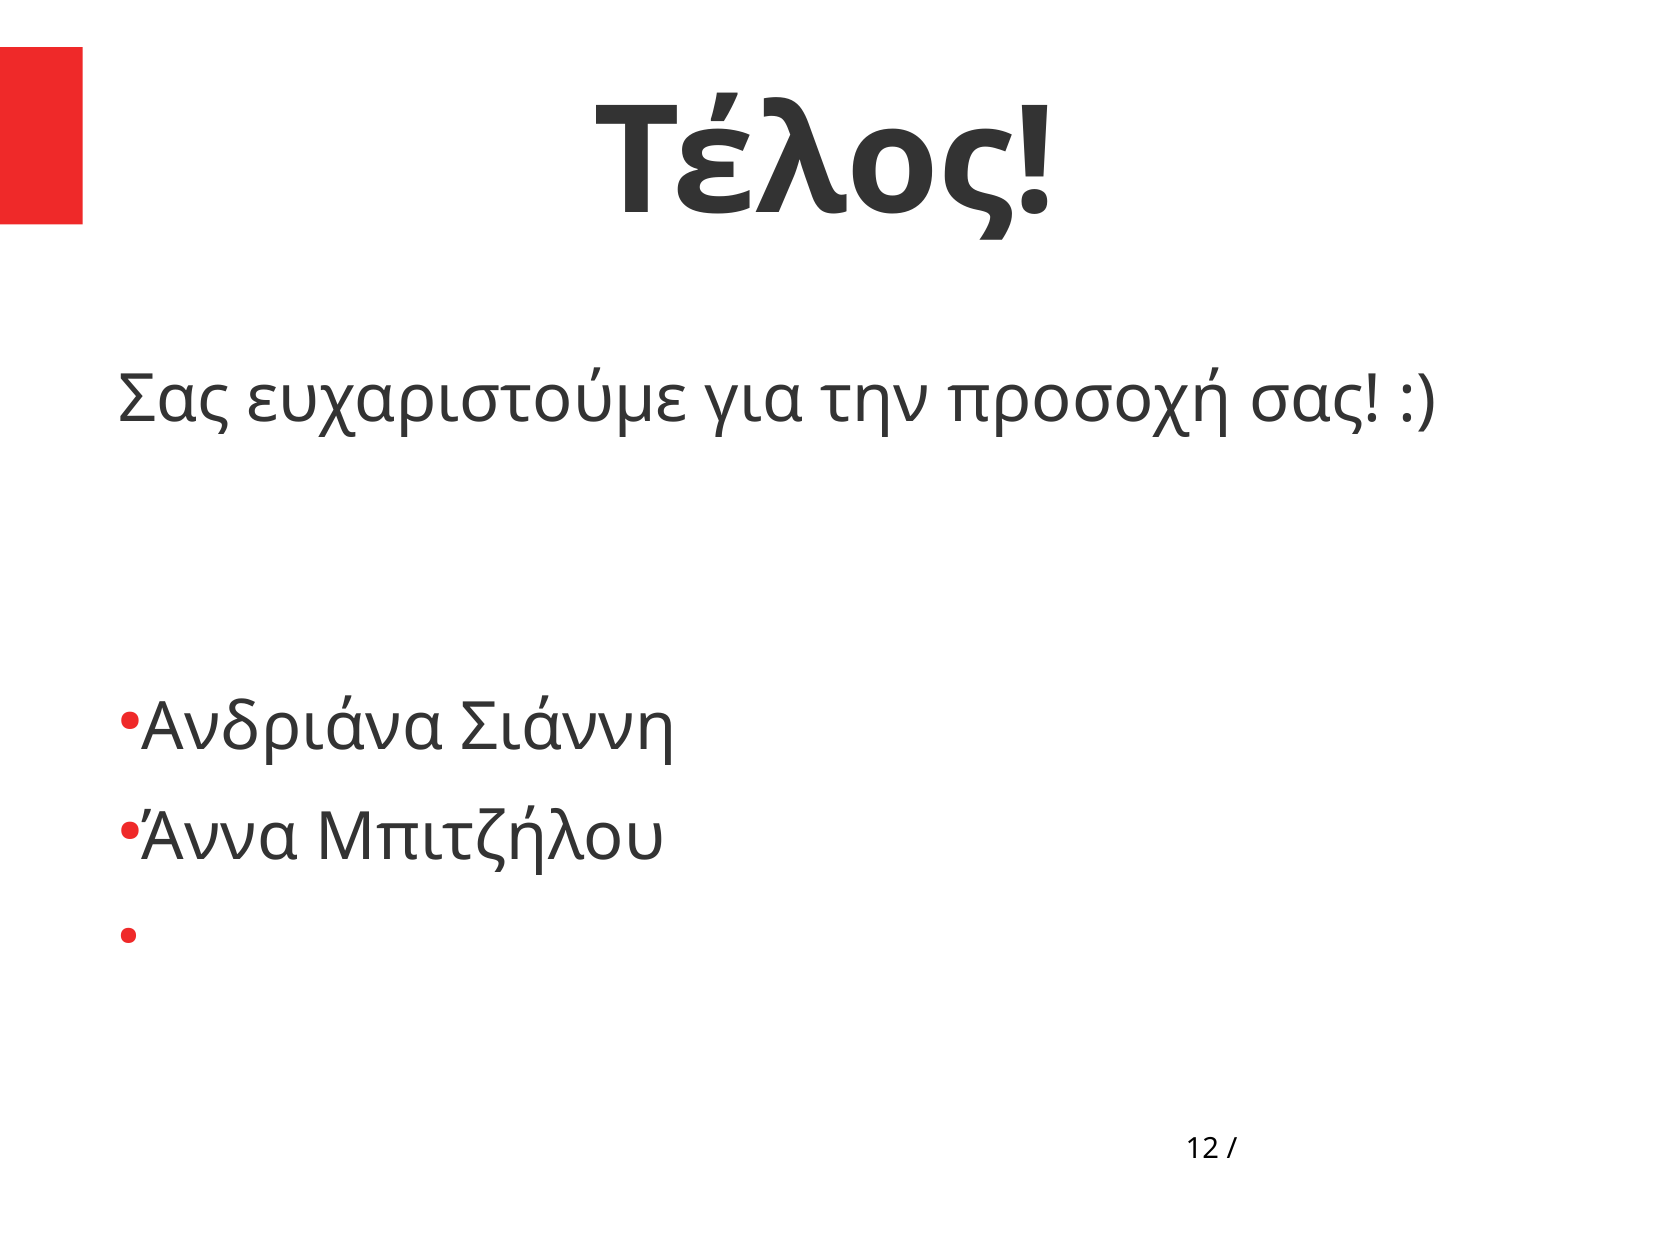

# Τέλος!
Σας ευχαριστούμε για την προσοχή σας! :)
Ανδριάνα Σιάννη
Άννα Μπιτζήλου